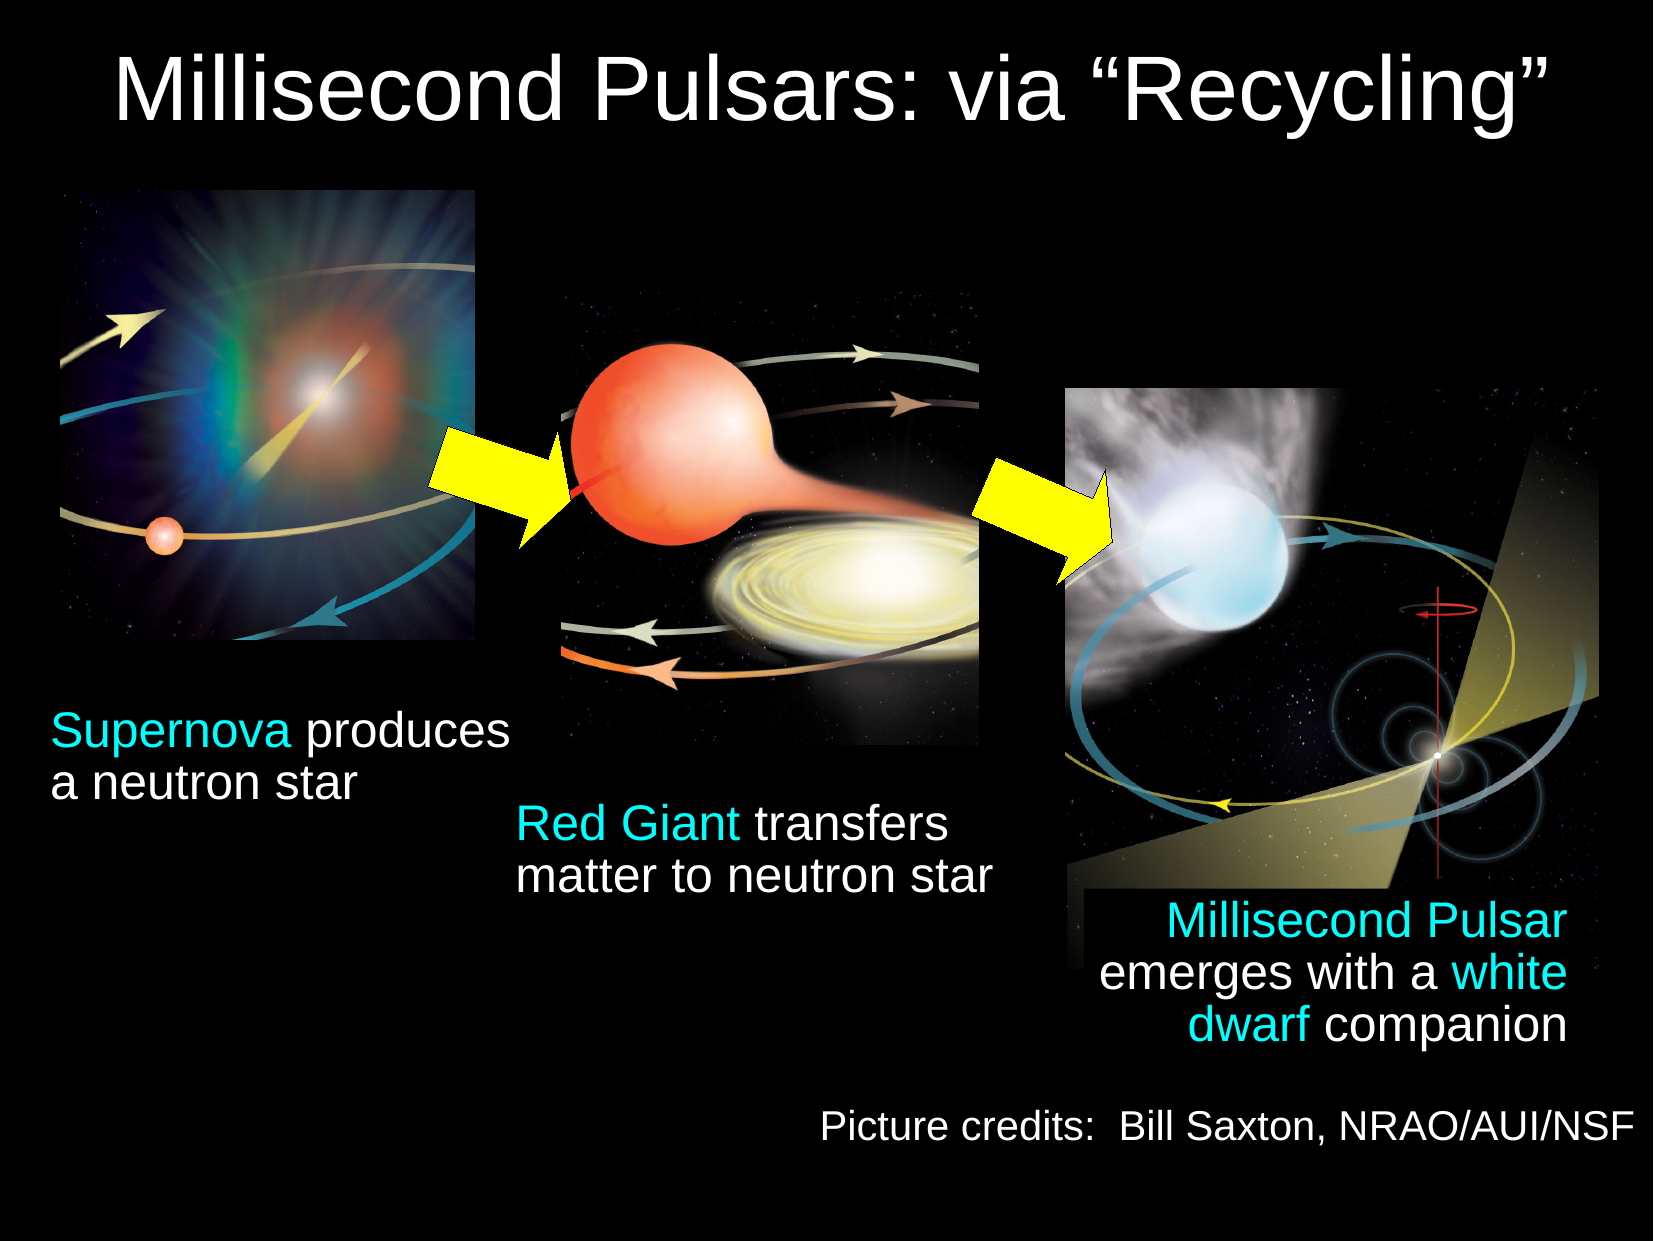

# Millisecond Pulsars: via “Recycling”
Red Giant transfers
matter to neutron star
Millisecond Pulsar
emerges with a white
dwarf companion
Supernova produces
a neutron star
Picture credits: Bill Saxton, NRAO/AUI/NSF